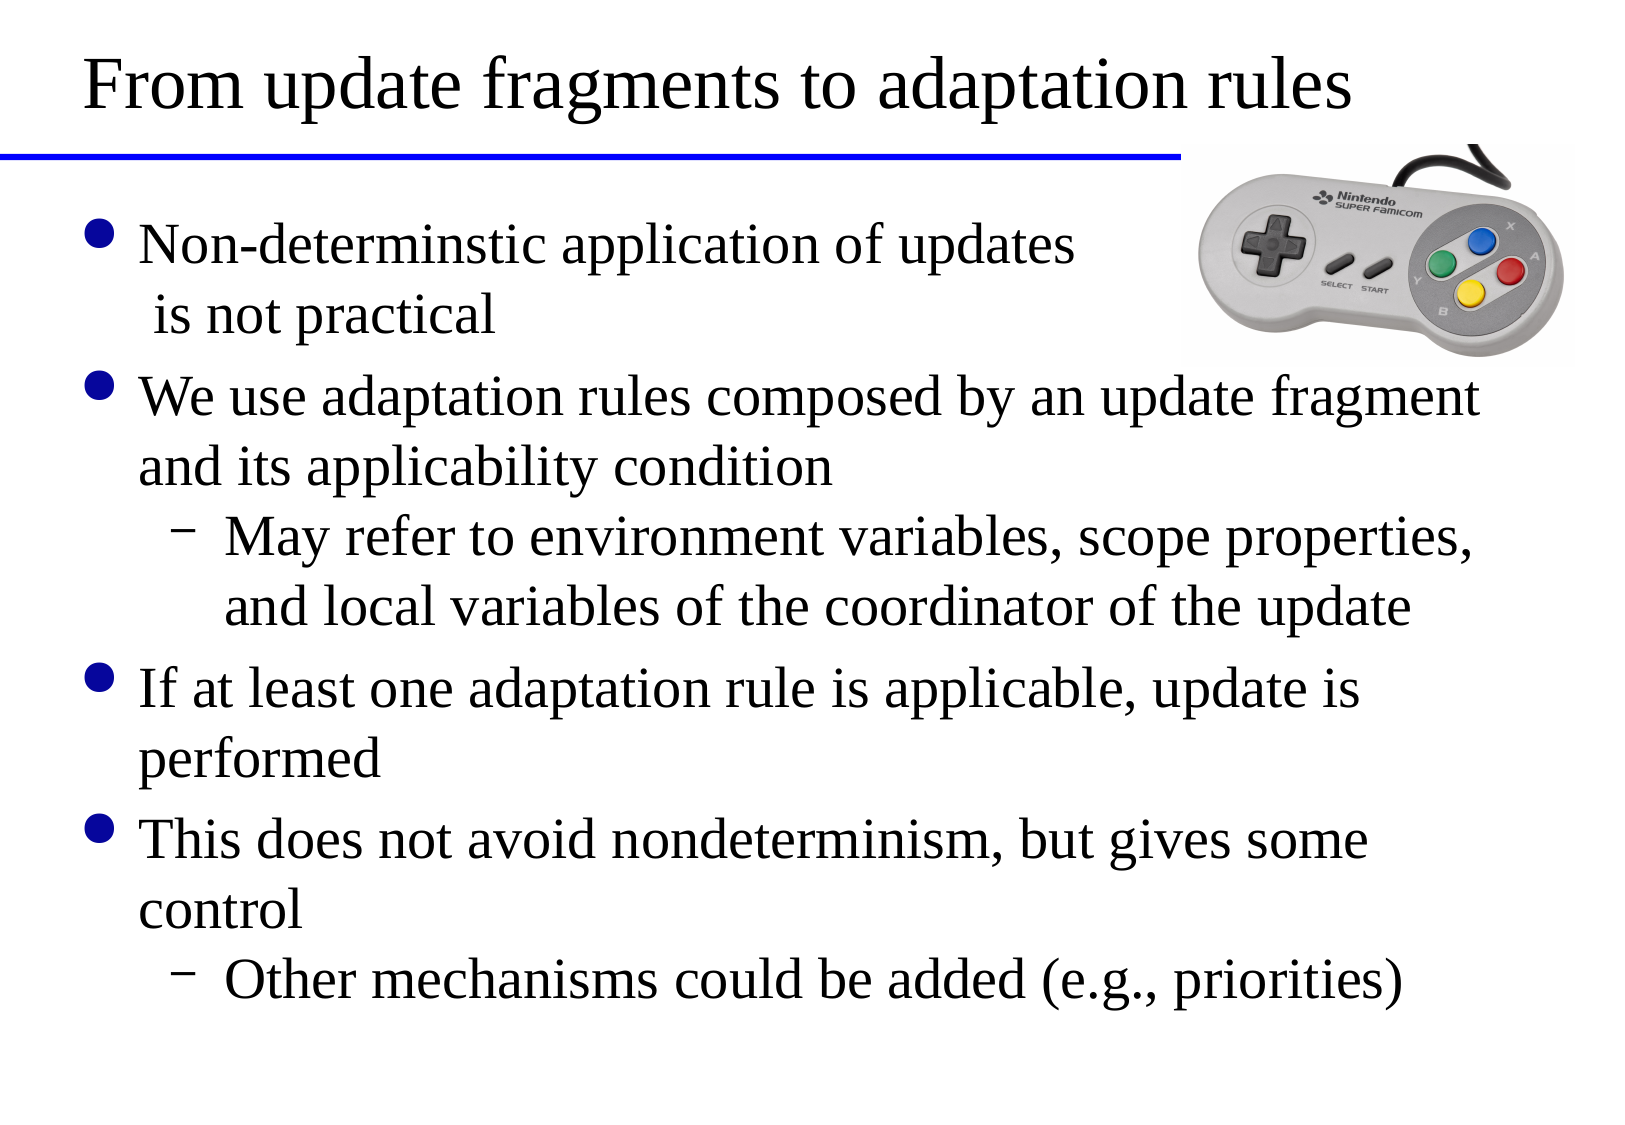

# From update fragments to adaptation rules
Non-determinstic application of updates
 is not practical
We use adaptation rules composed by an update fragment and its applicability condition
May refer to environment variables, scope properties, and local variables of the coordinator of the update
If at least one adaptation rule is applicable, update is performed
This does not avoid nondeterminism, but gives some control
Other mechanisms could be added (e.g., priorities)